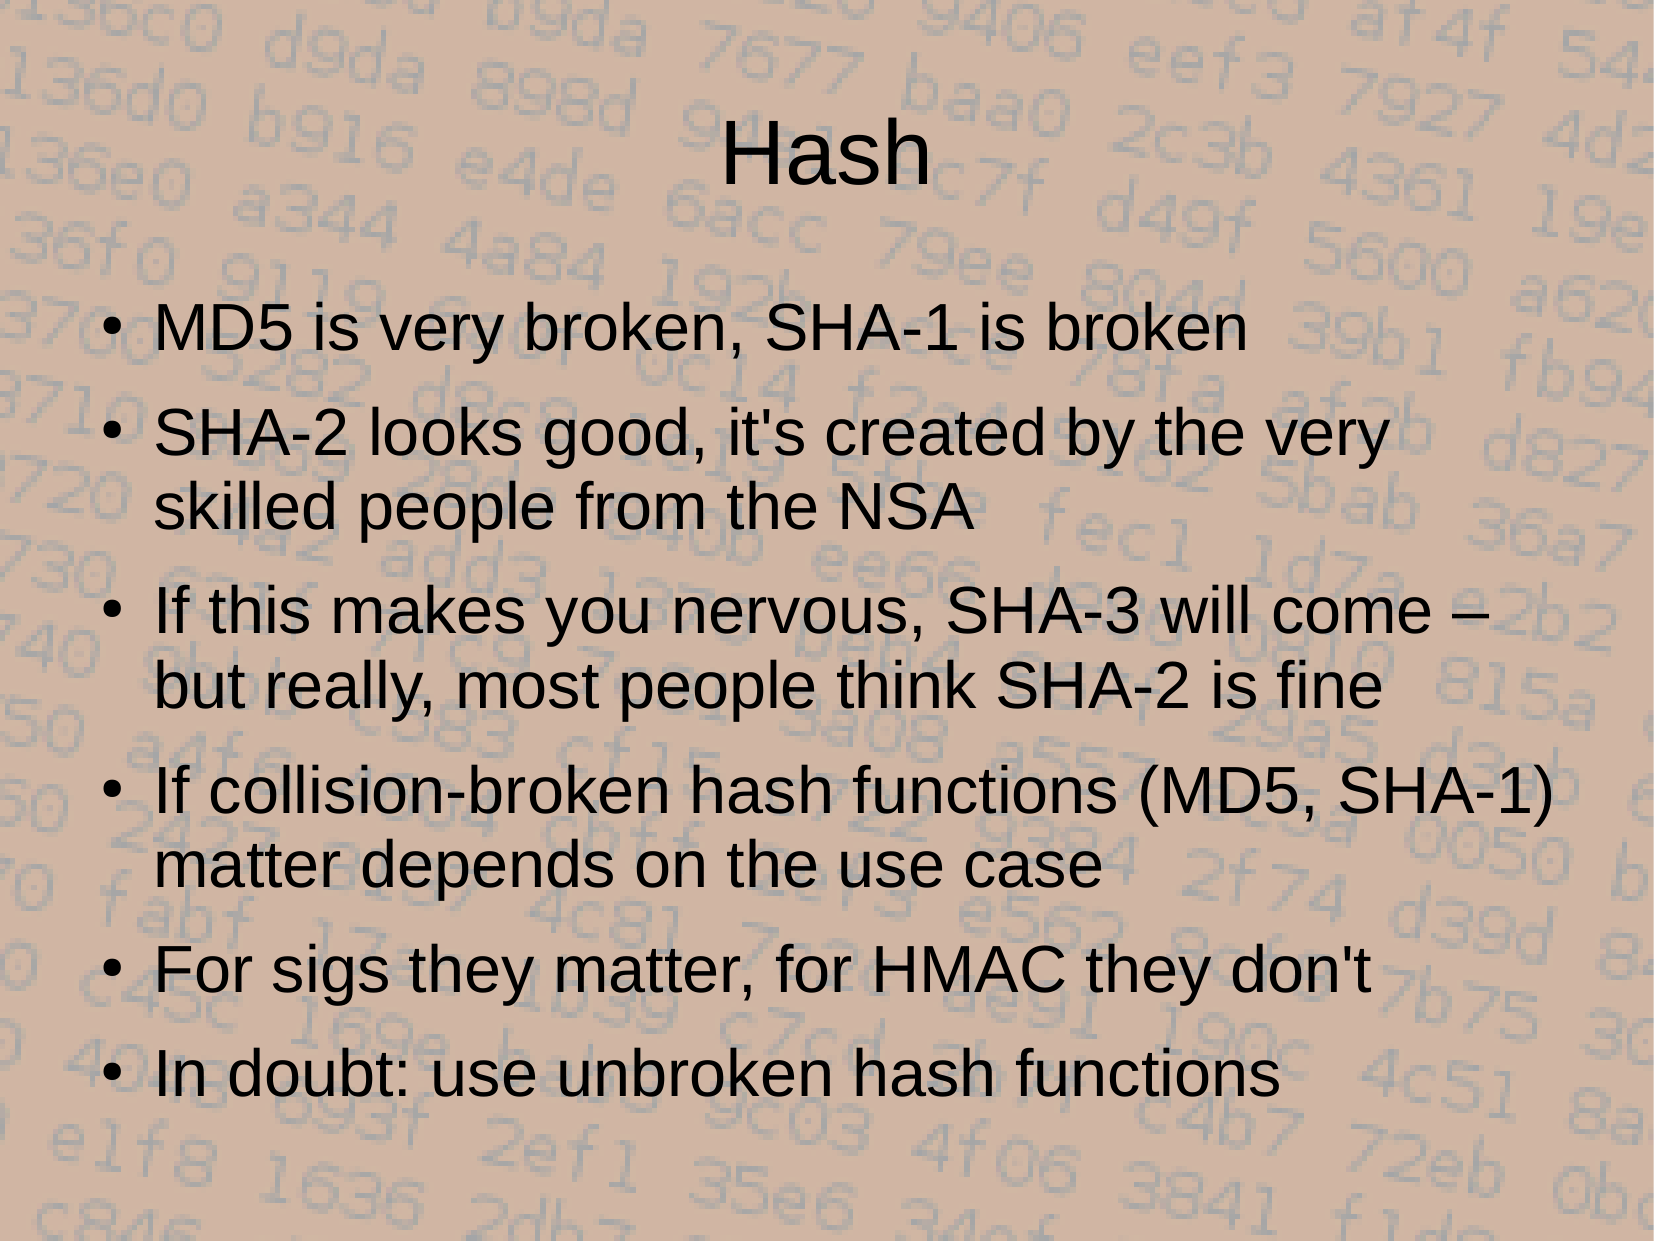

# Hash
MD5 is very broken, SHA-1 is broken
SHA-2 looks good, it's created by the very skilled people from the NSA
If this makes you nervous, SHA-3 will come – but really, most people think SHA-2 is fine
If collision-broken hash functions (MD5, SHA-1) matter depends on the use case
For sigs they matter, for HMAC they don't
In doubt: use unbroken hash functions